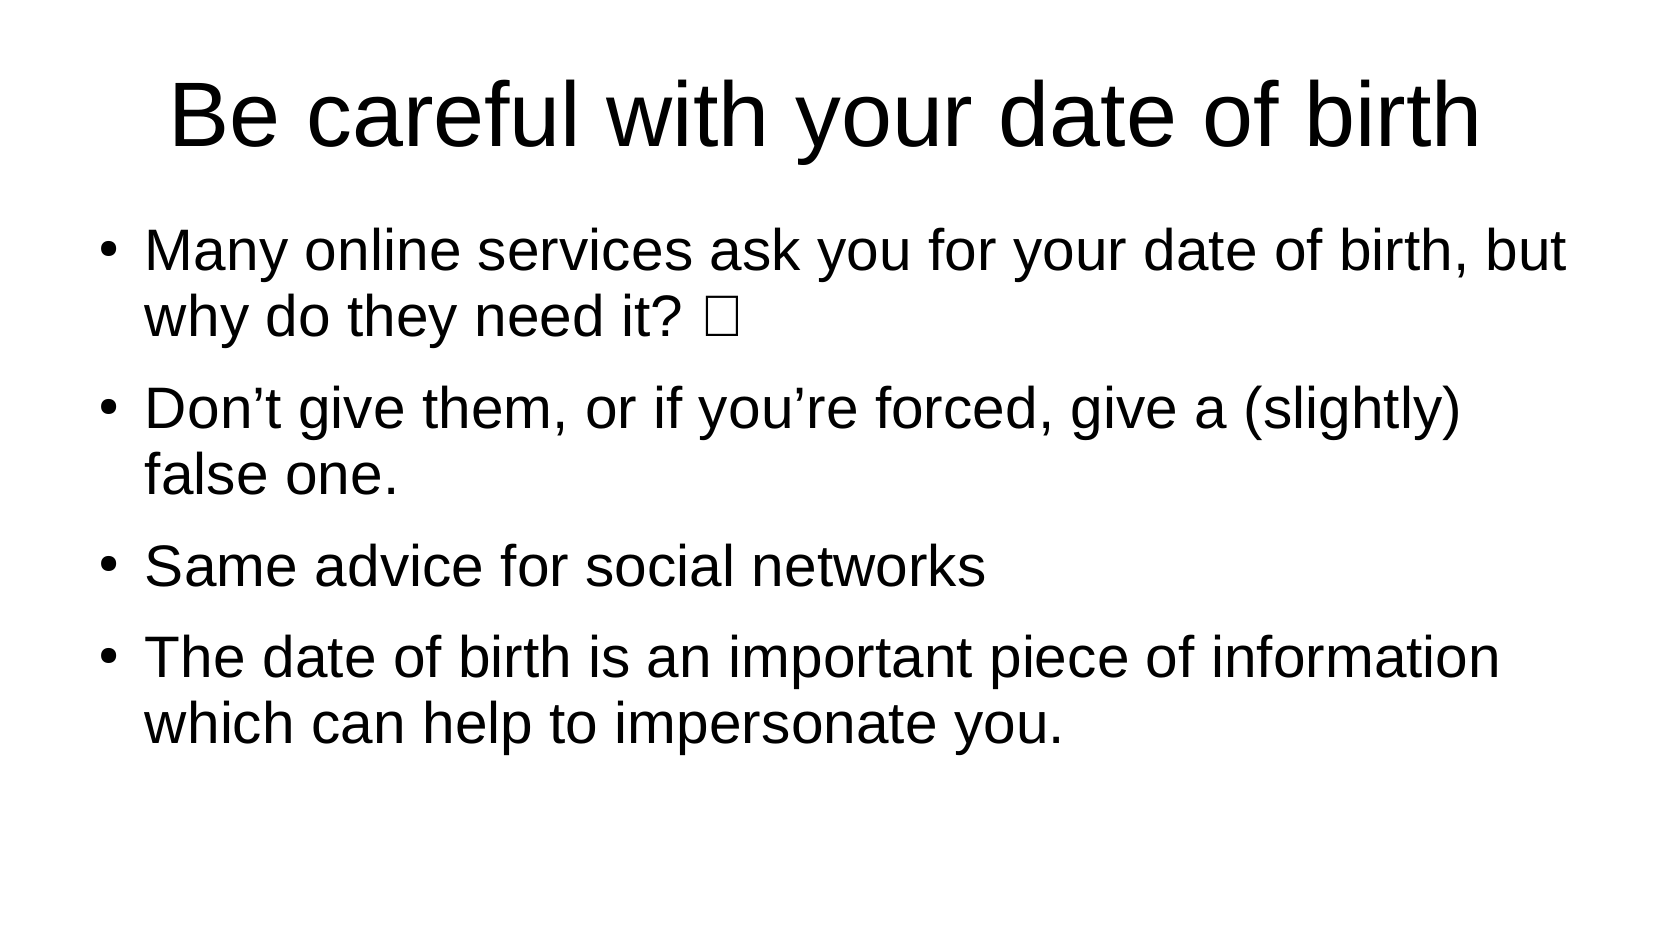

# Be careful with your date of birth
Many online services ask you for your date of birth, but why do they need it? 🤨
Don’t give them, or if you’re forced, give a (slightly) false one.
Same advice for social networks
The date of birth is an important piece of information which can help to impersonate you.